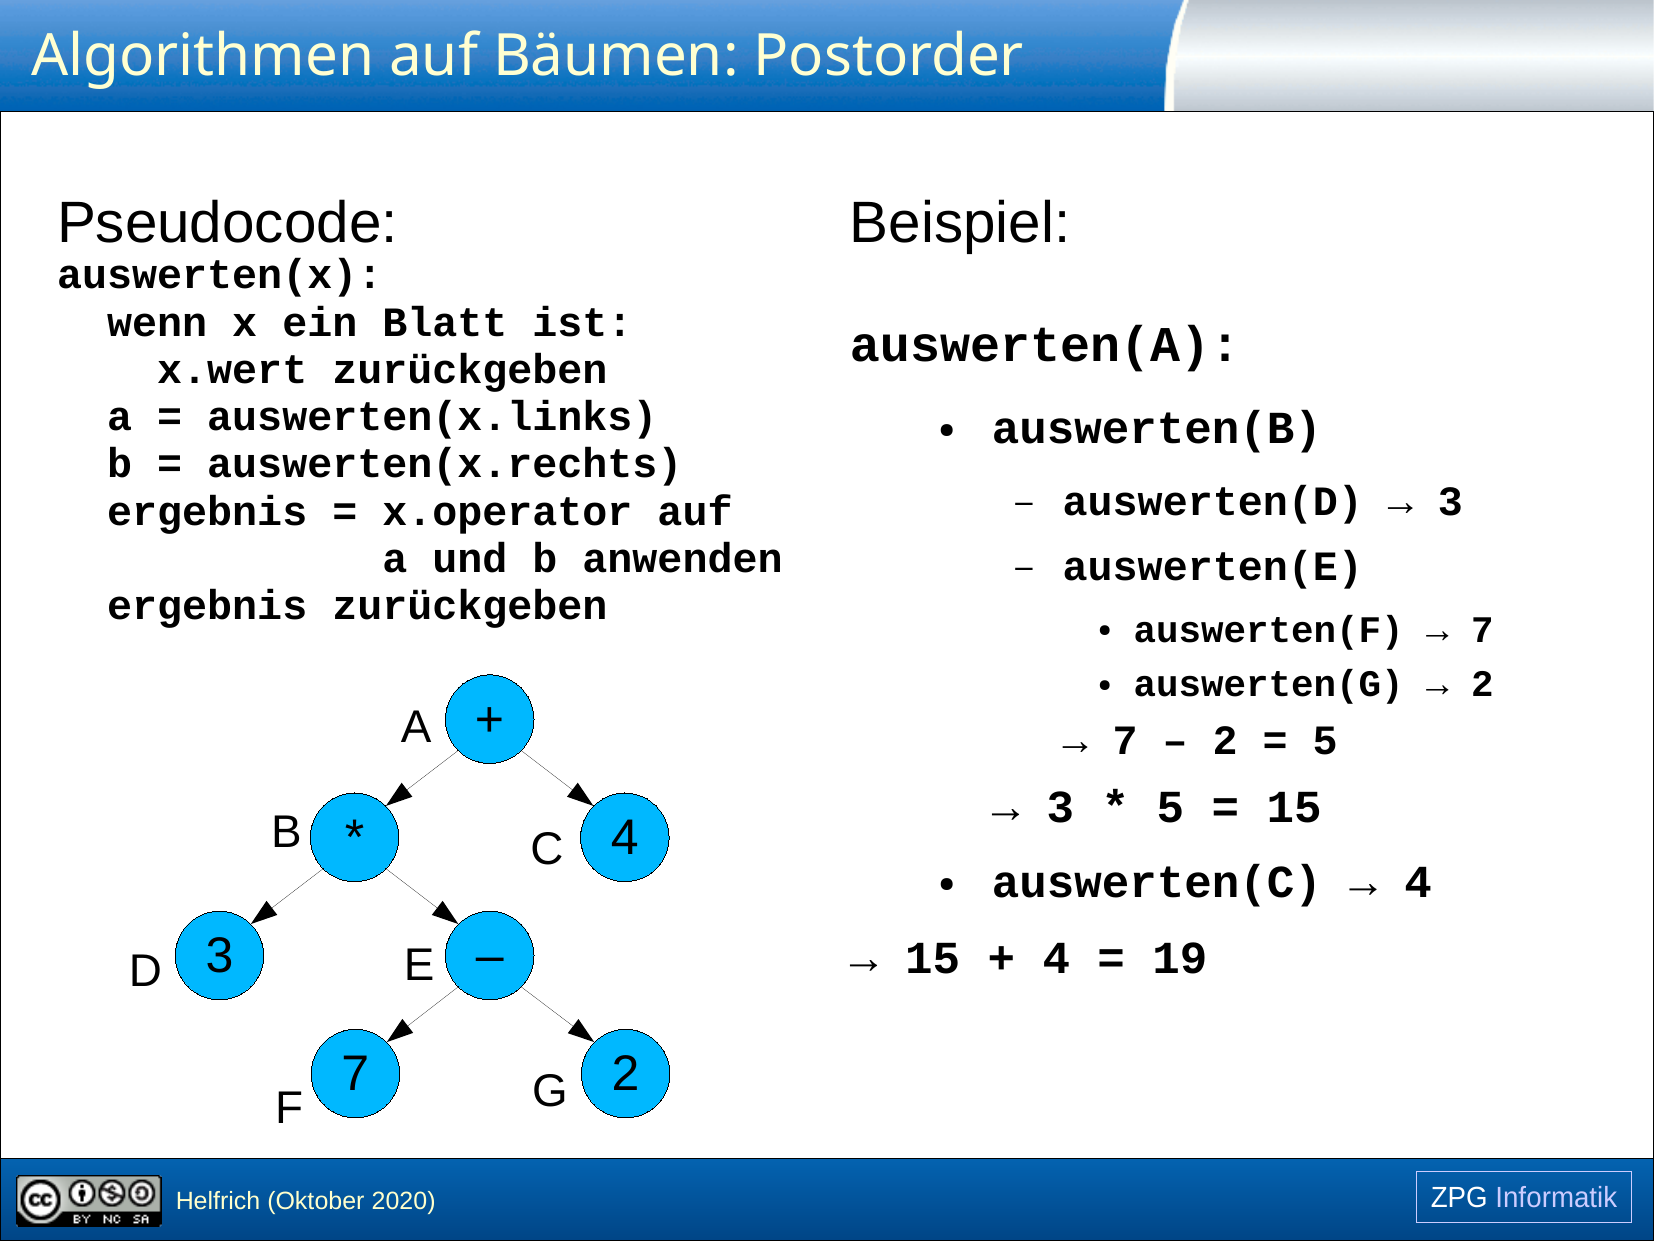

# Algorithmen auf Bäumen: Postorder
Pseudocode:
auswerten(x):
 wenn x ein Blatt ist:
 x.wert zurückgeben
 a = auswerten(x.links)
 b = auswerten(x.rechts)
 ergebnis = x.operator auf
 a und b anwenden
 ergebnis zurückgeben
Beispiel:
auswerten(A):
auswerten(B)
auswerten(D) → 3
auswerten(E)
auswerten(F) → 7
auswerten(G) → 2
→ 7 – 2 = 5
→ 3 * 5 = 15
auswerten(C) → 4
→ 15 + 4 = 19
+
*
4
3
–
7
2
A
B
C
E
D
G
F